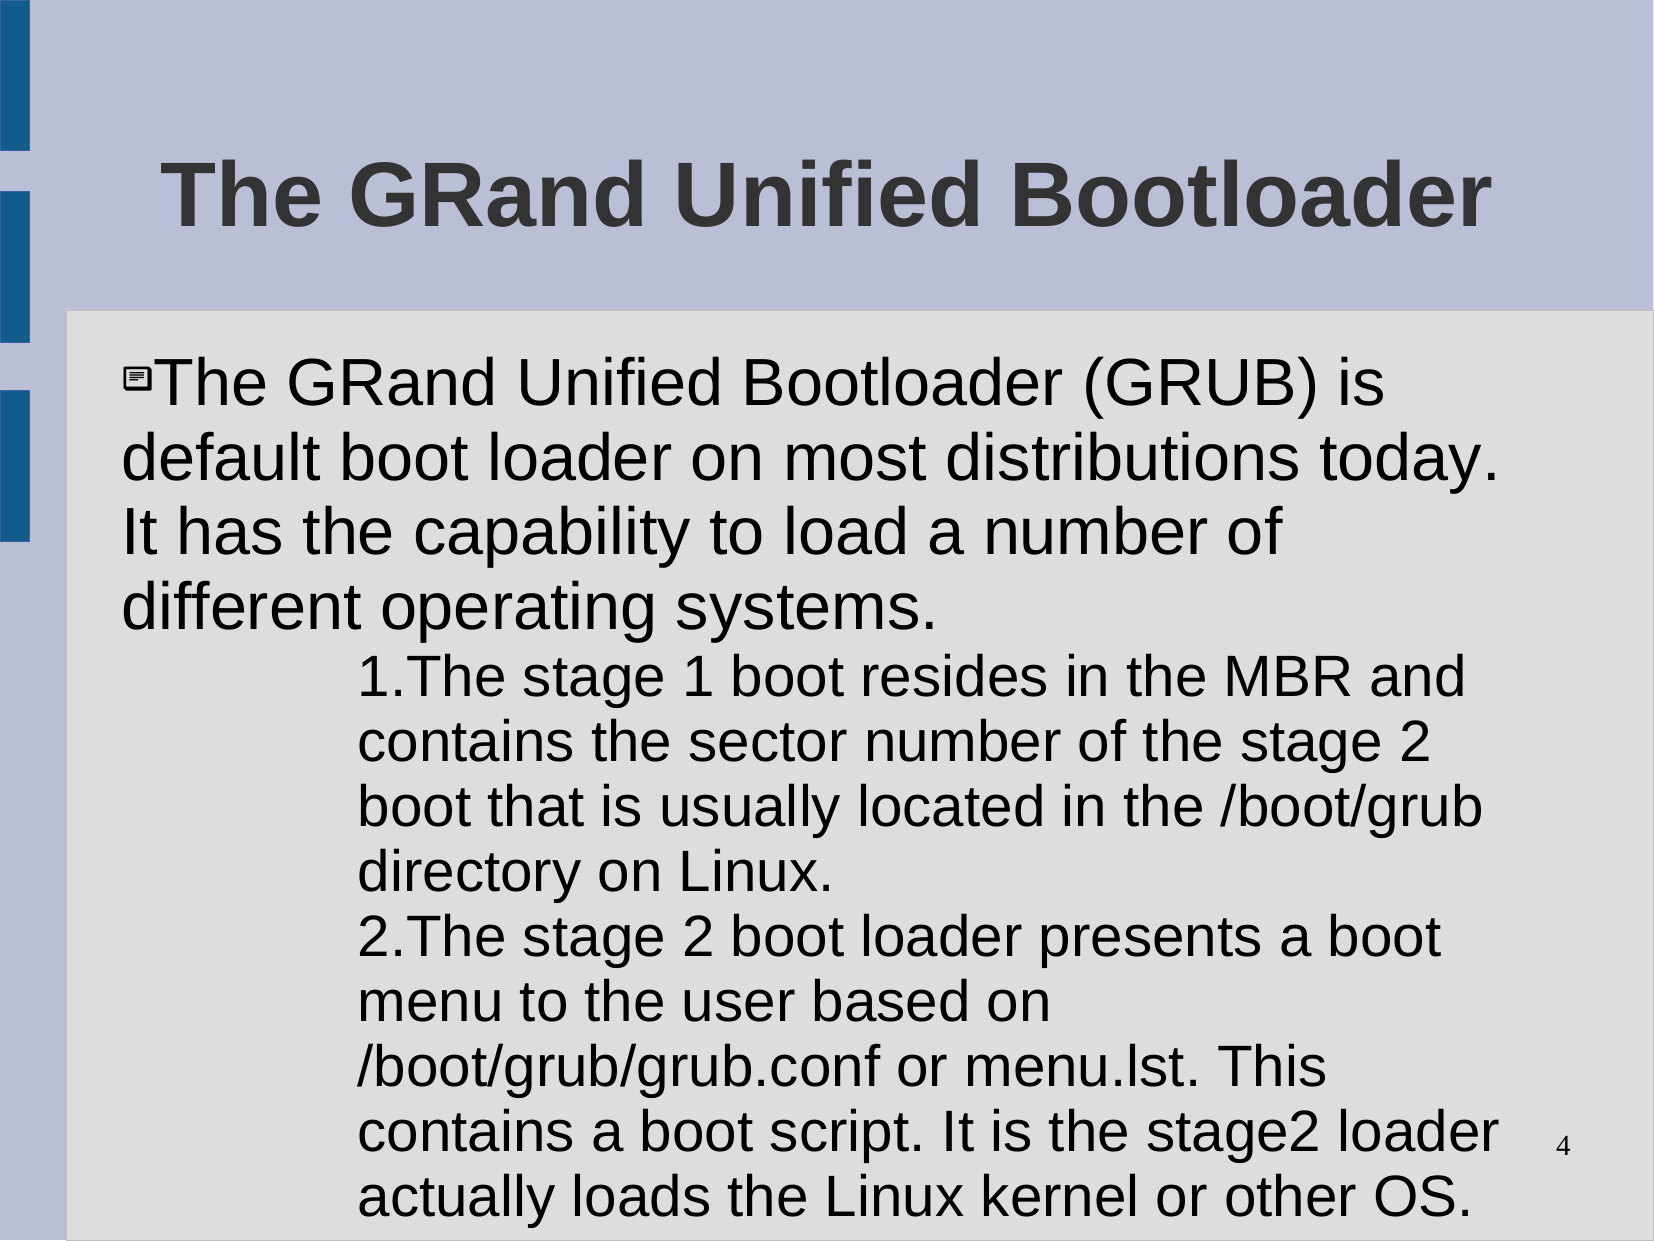

# The GRand Unified Bootloader
The GRand Unified Bootloader (GRUB) is default boot loader on most distributions today. It has the capability to load a number of different operating systems.
The stage 1 boot resides in the MBR and contains the sector number of the stage 2 boot that is usually located in the /boot/grub directory on Linux.
The stage 2 boot loader presents a boot menu to the user based on /boot/grub/grub.conf or menu.lst. This contains a boot script. It is the stage2 loader actually loads the Linux kernel or other OS.
4